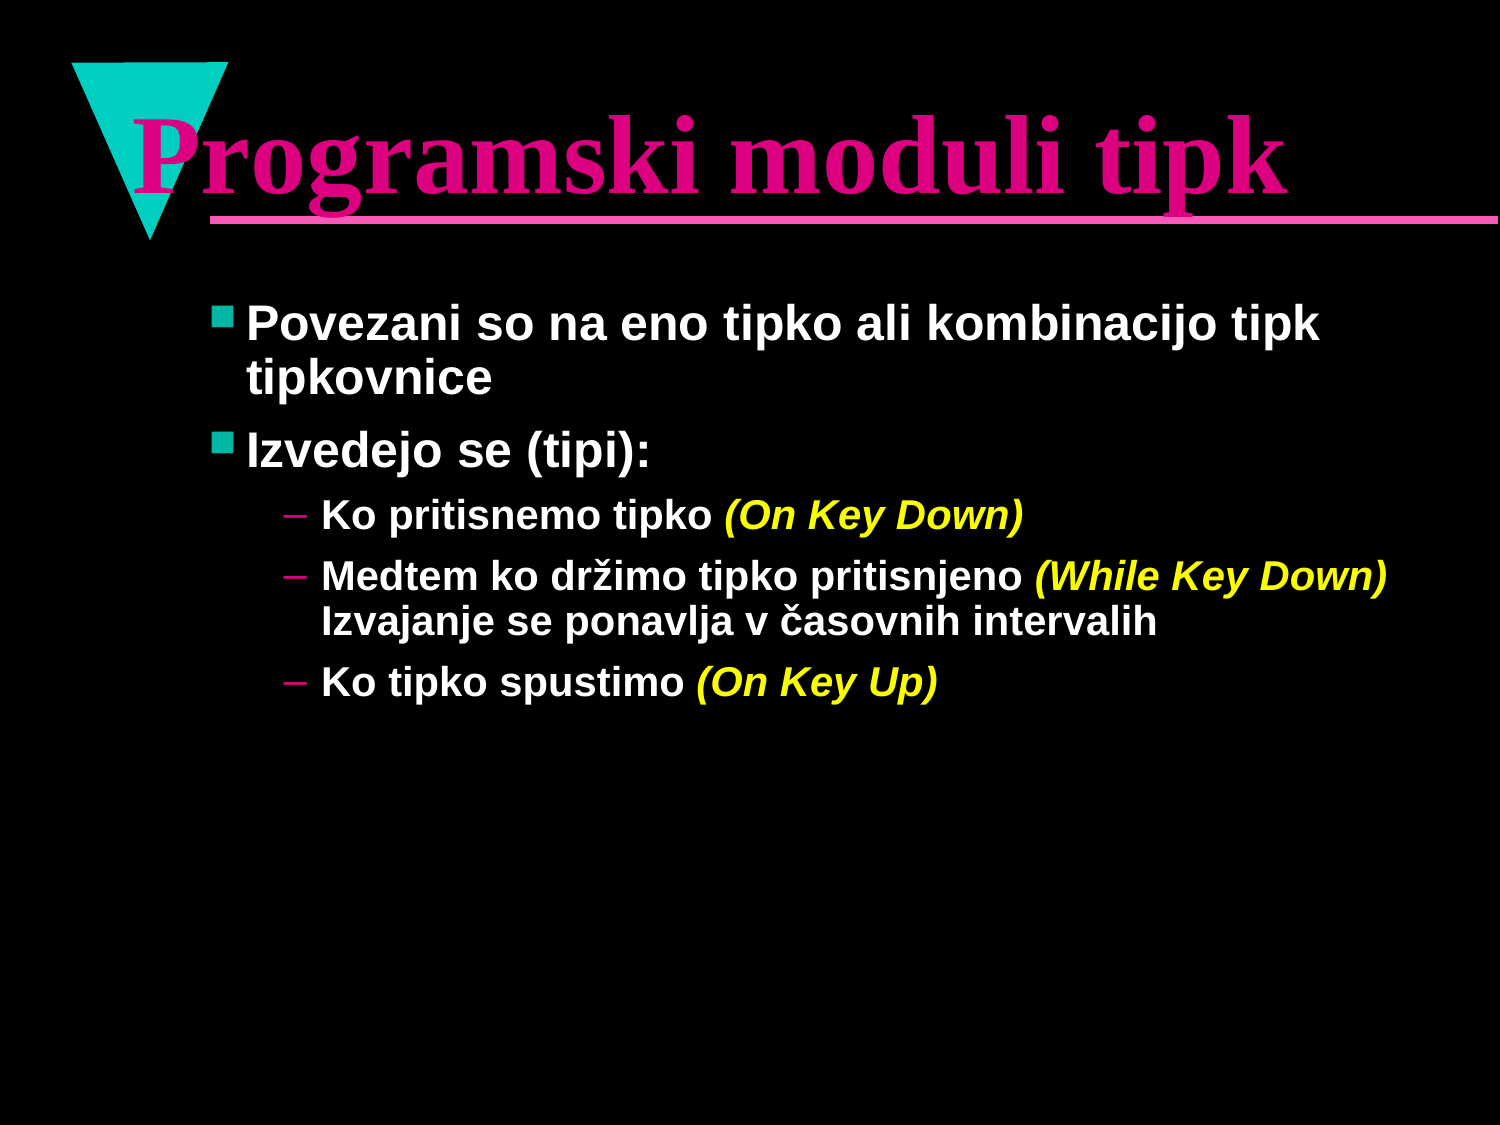

# Programski moduli tipk
Povezani so na eno tipko ali kombinacijo tipk tipkovnice
Izvedejo se (tipi):
Ko pritisnemo tipko (On Key Down)
Medtem ko držimo tipko pritisnjeno (While Key Down) Izvajanje se ponavlja v časovnih intervalih
Ko tipko spustimo (On Key Up)
RVP2
Kreiranje programskih modulov
16